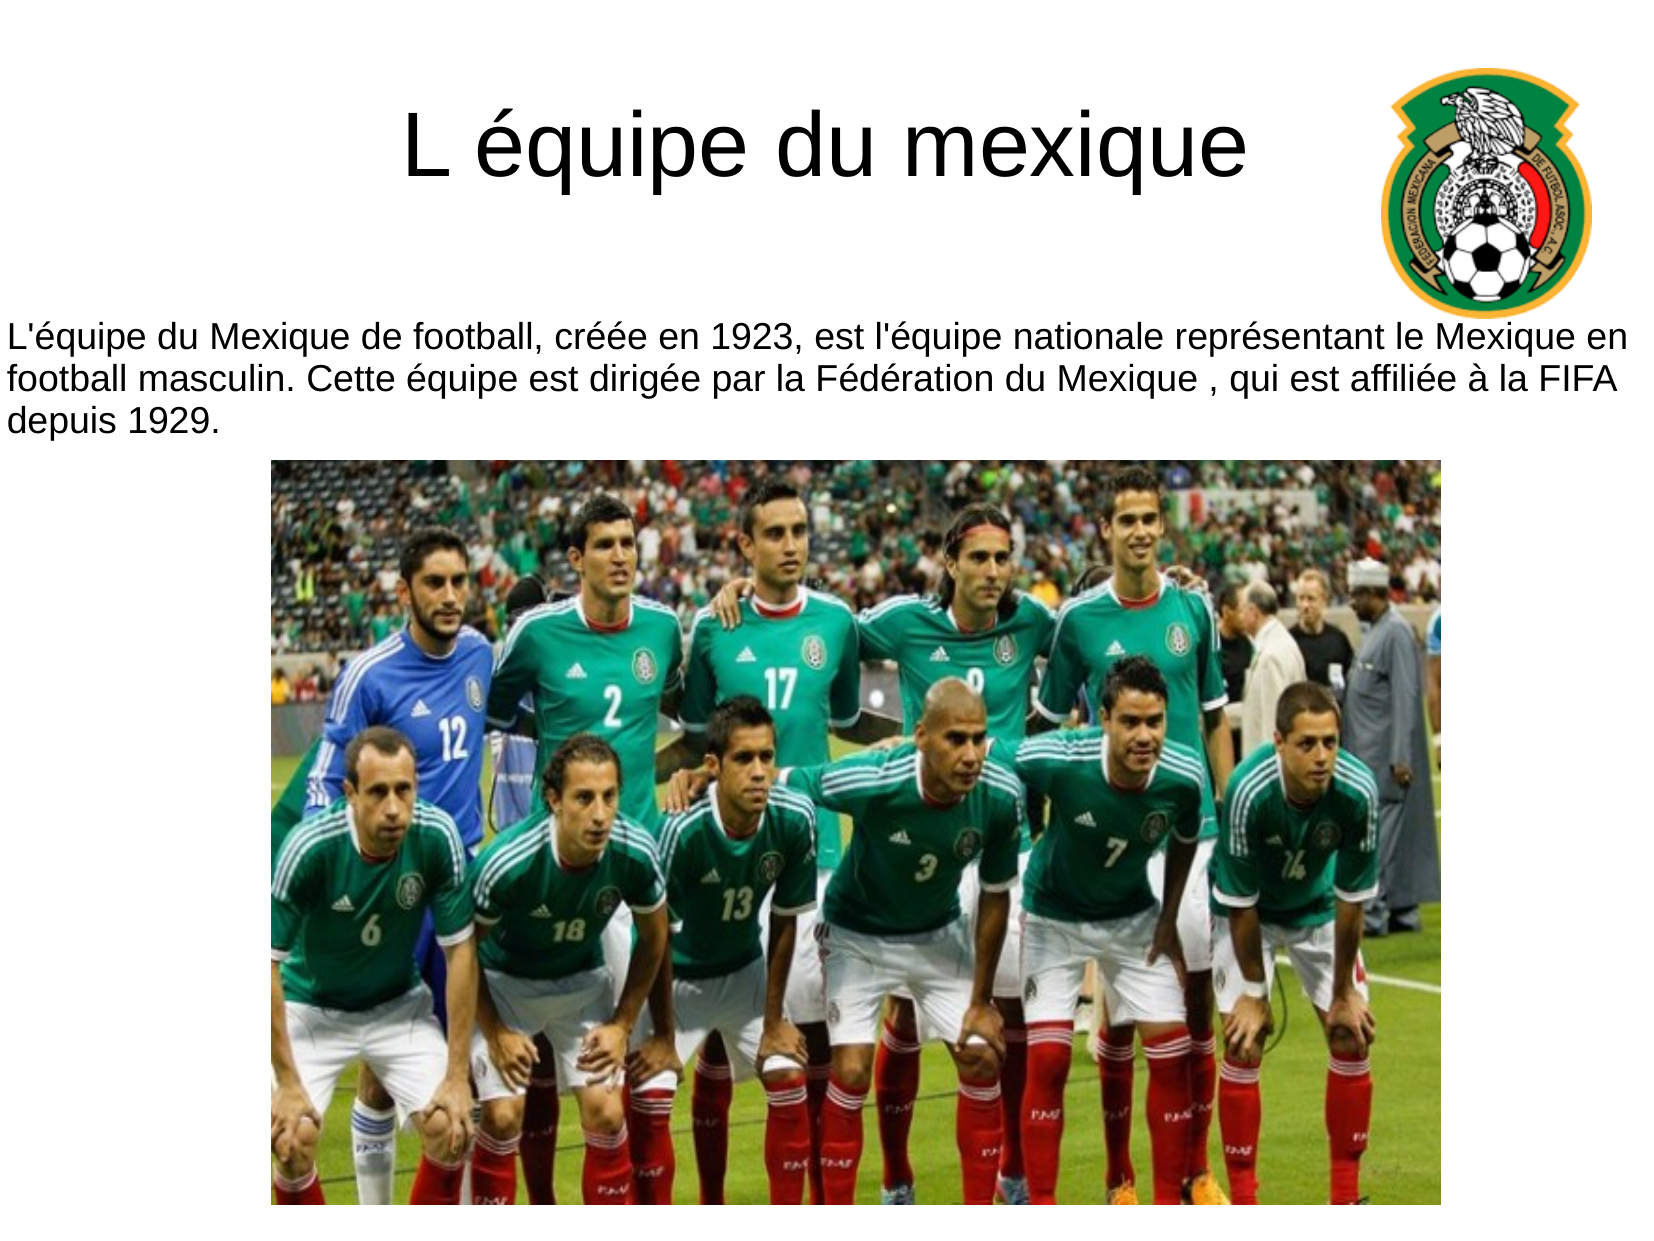

# L équipe du mexique
L'équipe du Mexique de football, créée en 1923, est l'équipe nationale représentant le Mexique en football masculin. Cette équipe est dirigée par la Fédération du Mexique , qui est affiliée à la FIFA depuis 1929.